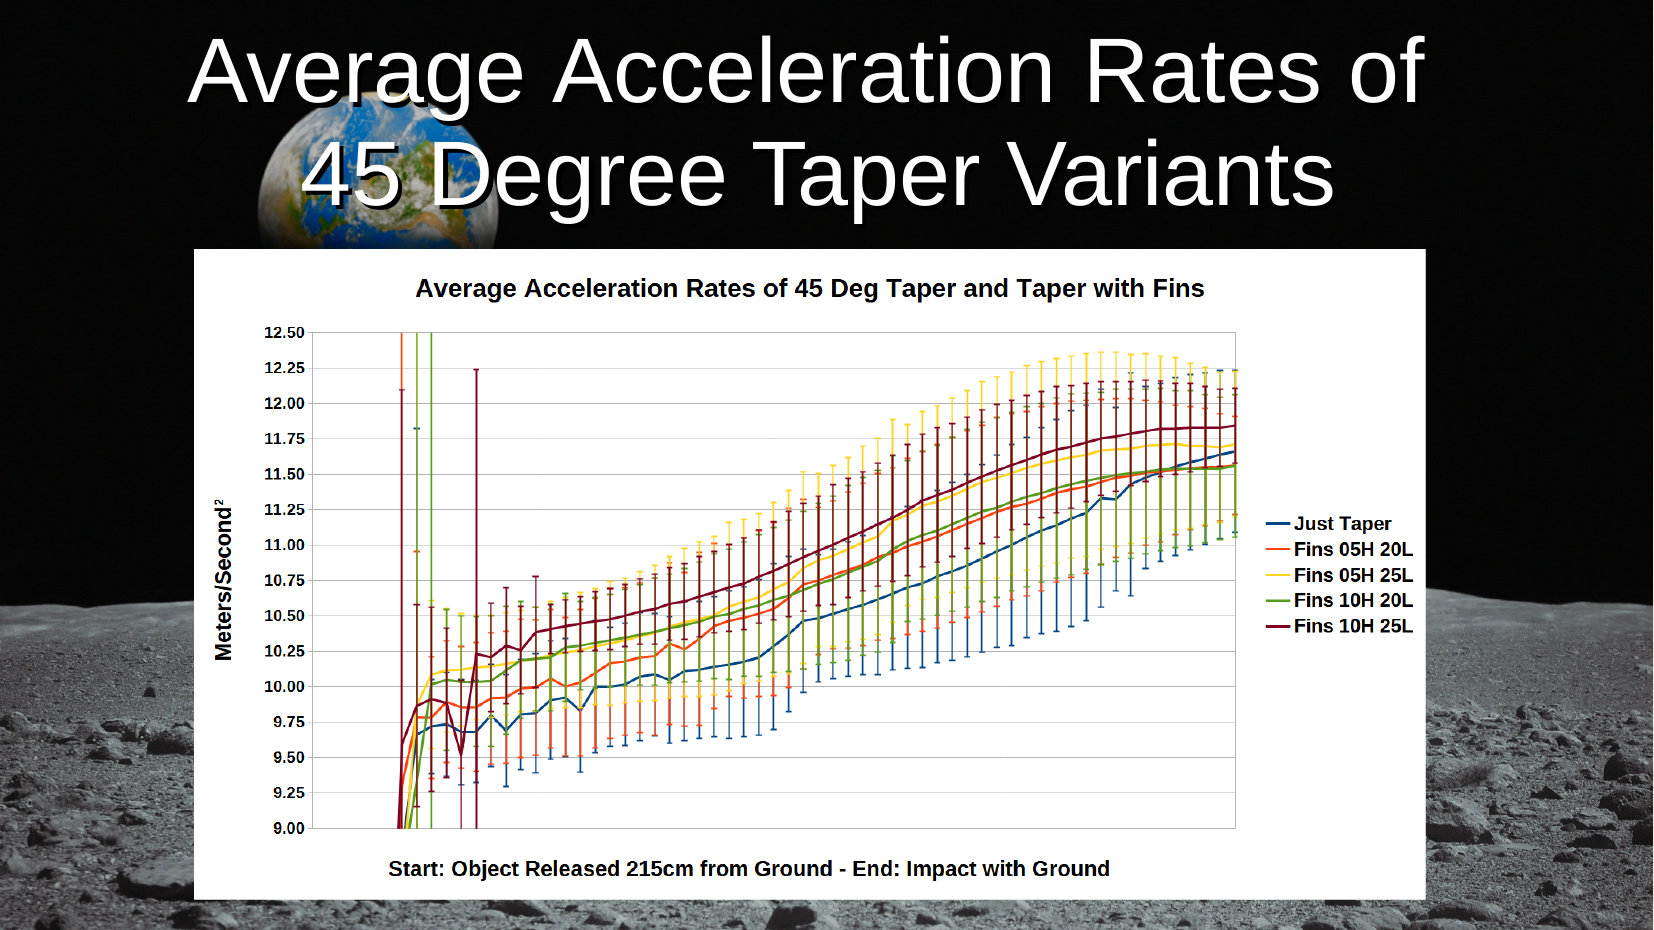

# Average Acceleration Rates of 45 Degree Taper Variants